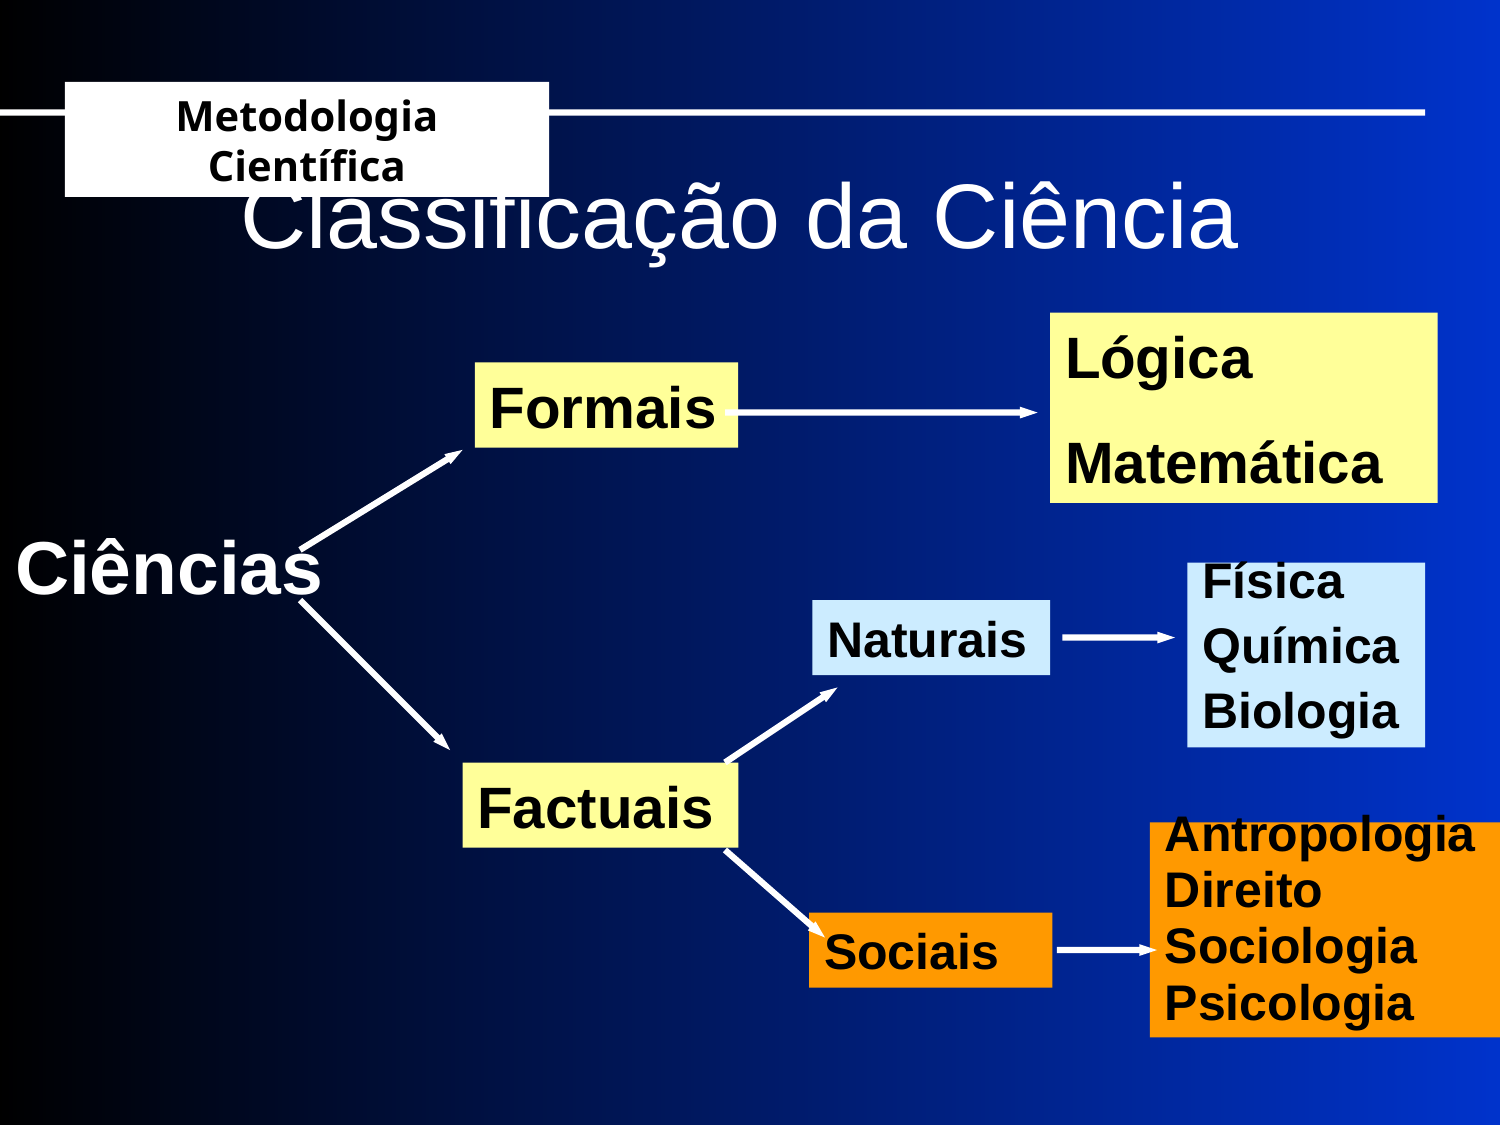

Metodologia Científica
Classificação da Ciência
Lógica
Matemática
Formais
Ciências
Física
Química
Biologia
Naturais
Factuais
Antropologia
Direito
Sociologia
Psicologia
Sociais